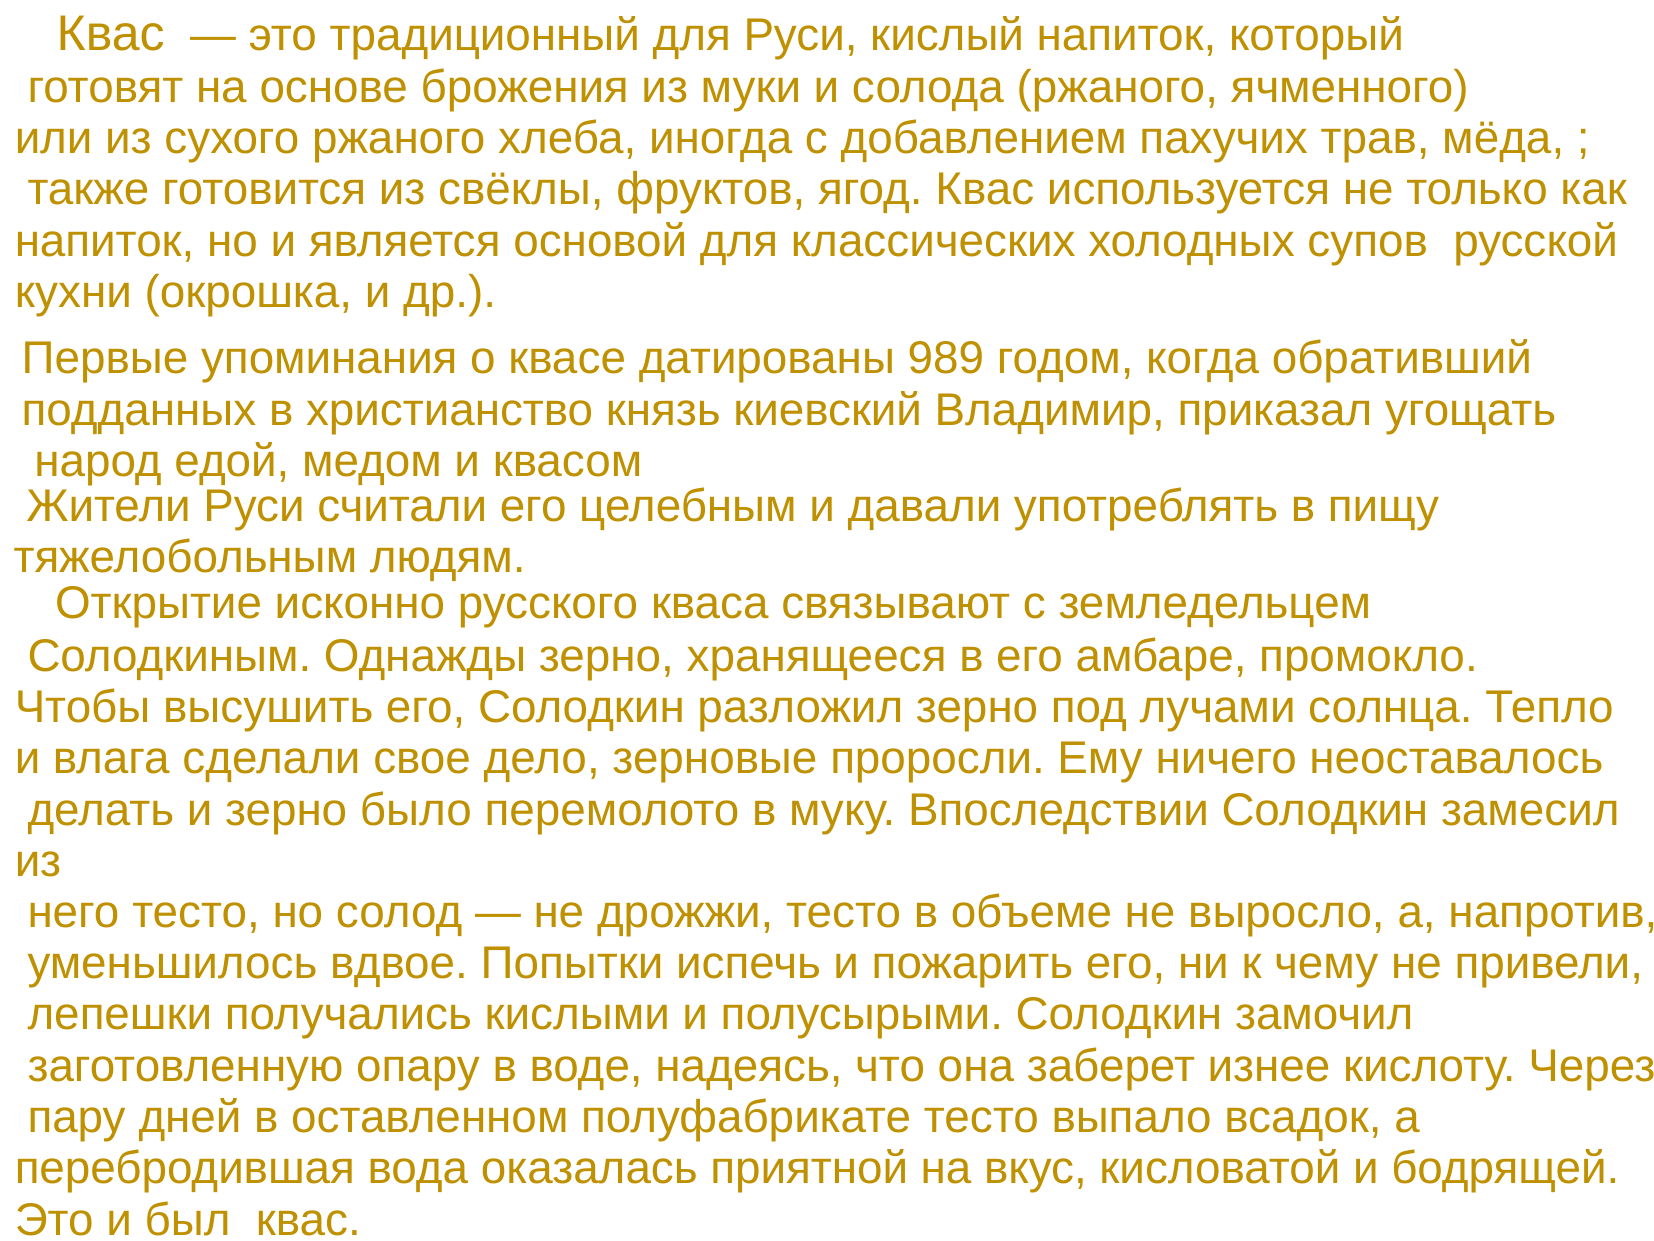

Квас — это традиционный для Руси, кислый напиток, который
 готовят на основе брожения из муки и солода (ржаного, ячменного)
или из сухого ржаного хлеба, иногда с добавлением пахучих трав, мёда, ;
 также готовится из свёклы, фруктов, ягод. Квас используется не только как
напиток, но и является основой для классических холодных супов русской
кухни (окрошка, и др.).
Первые упоминания о квасе датированы 989 годом, когда обративший
подданных в христианство князь киевский Владимир, приказал угощать
 народ едой, медом и квасом
 Жители Руси считали его целебным и давали употреблять в пищу
 тяжелобольным людям.
 Открытие исконно русского кваса связывают с земледельцем
 Солодкиным. Однажды зерно, хранящееся в его амбаре, промокло.
Чтобы высушить его, Солодкин разложил зерно под лучами солнца. Тепло
и влага сделали свое дело, зерновые проросли. Ему ничего неоставалось
 делать и зерно было перемолото в муку. Впоследствии Солодкин замесил из
 него тесто, но солод — не дрожжи, тесто в объеме не выросло, а, напротив,
 уменьшилось вдвое. Попытки испечь и пожарить его, ни к чему не привели,
 лепешки получались кислыми и полусырыми. Солодкин замочил
 заготовленную опару в воде, надеясь, что она заберет изнее кислоту. Через
 пару дней в оставленном полуфабрикате тесто выпало всадок, а
перебродившая вода оказалась приятной на вкус, кисловатой и бодрящей.
Это и был квас.